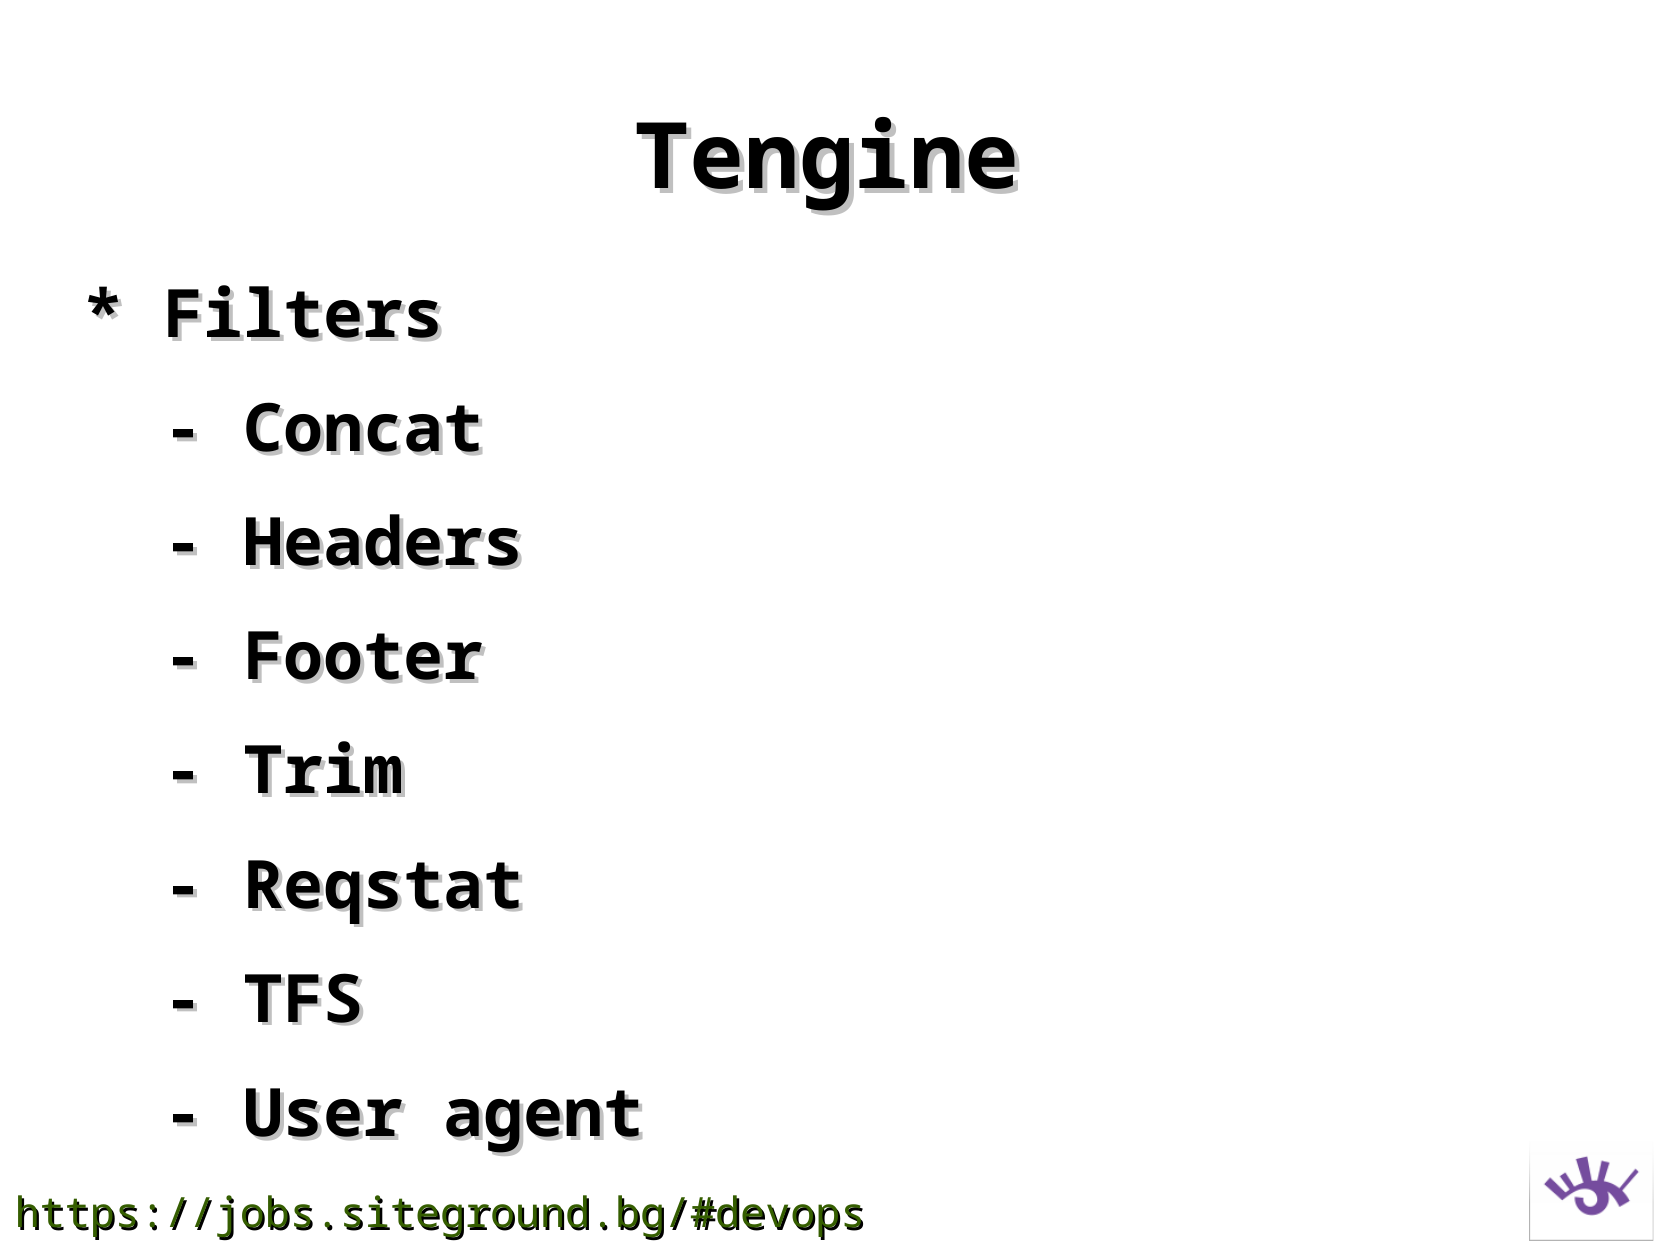

# Tengine
 * Filters
 - Concat
 - Headers
 - Footer
 - Trim
 - Reqstat
 - TFS
 - User agent
https://jobs.siteground.bg/#devops